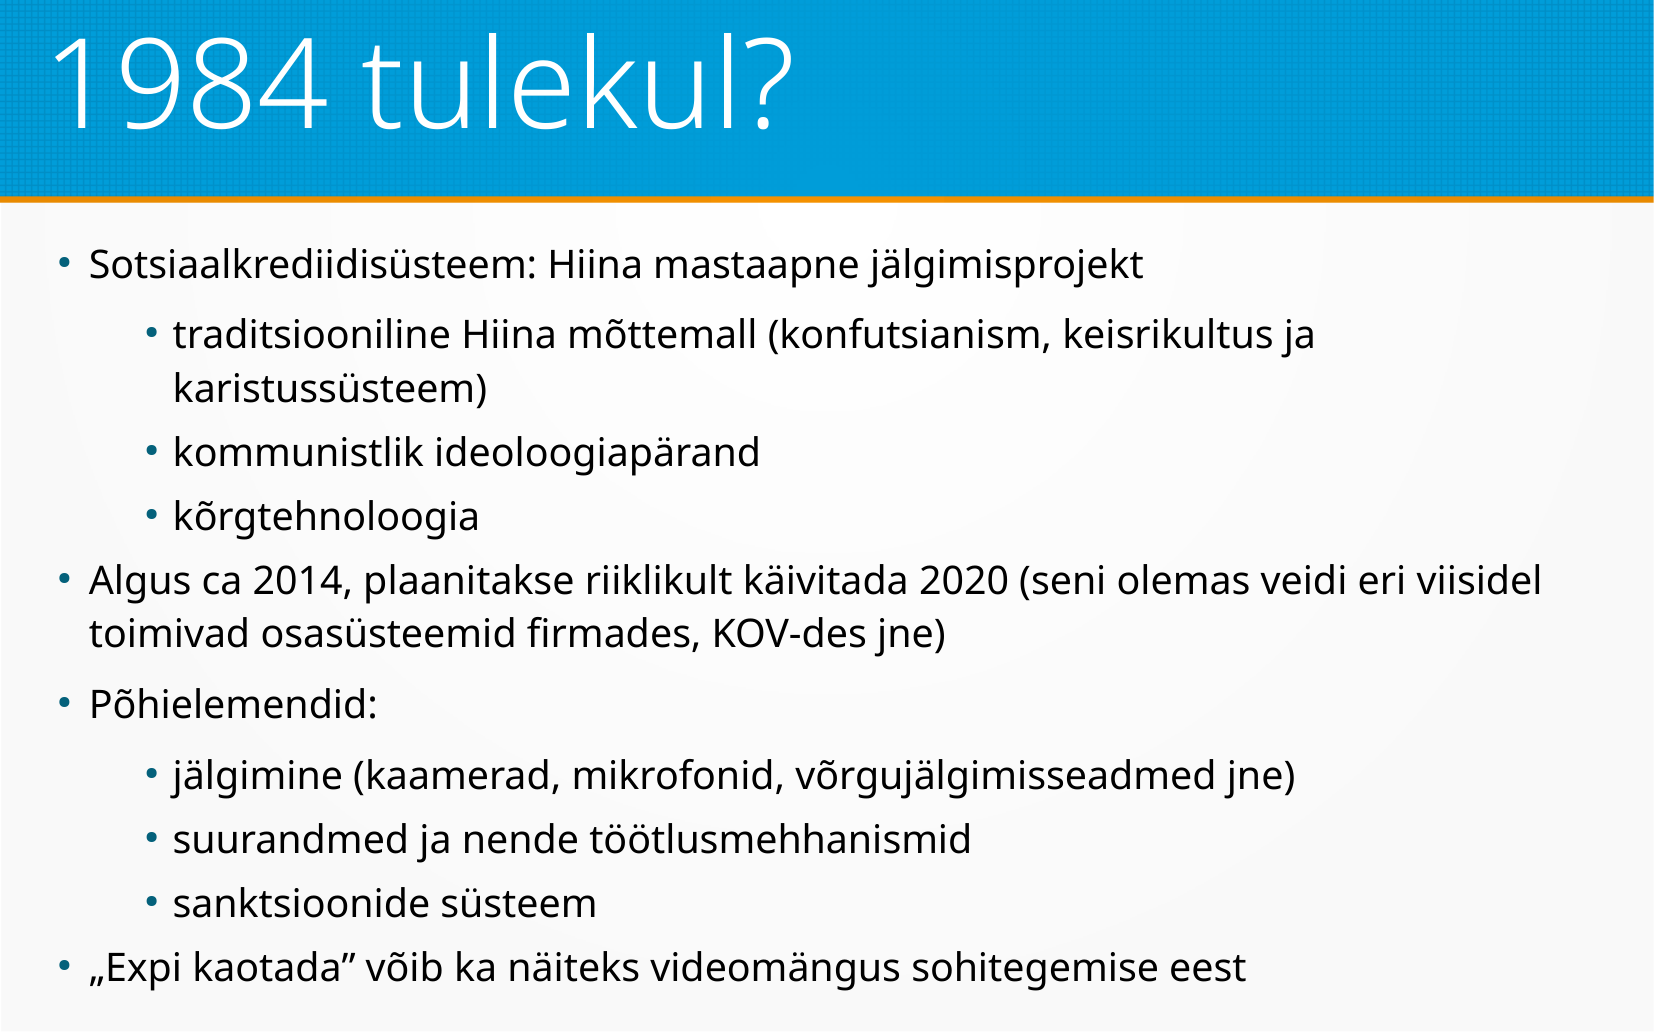

# 1984 tulekul?
Sotsiaalkrediidisüsteem: Hiina mastaapne jälgimisprojekt
traditsiooniline Hiina mõttemall (konfutsianism, keisrikultus ja karistussüsteem)
kommunistlik ideoloogiapärand
kõrgtehnoloogia
Algus ca 2014, plaanitakse riiklikult käivitada 2020 (seni olemas veidi eri viisidel toimivad osasüsteemid firmades, KOV-des jne)
Põhielemendid:
jälgimine (kaamerad, mikrofonid, võrgujälgimisseadmed jne)
suurandmed ja nende töötlusmehhanismid
sanktsioonide süsteem
„Expi kaotada” võib ka näiteks videomängus sohitegemise eest